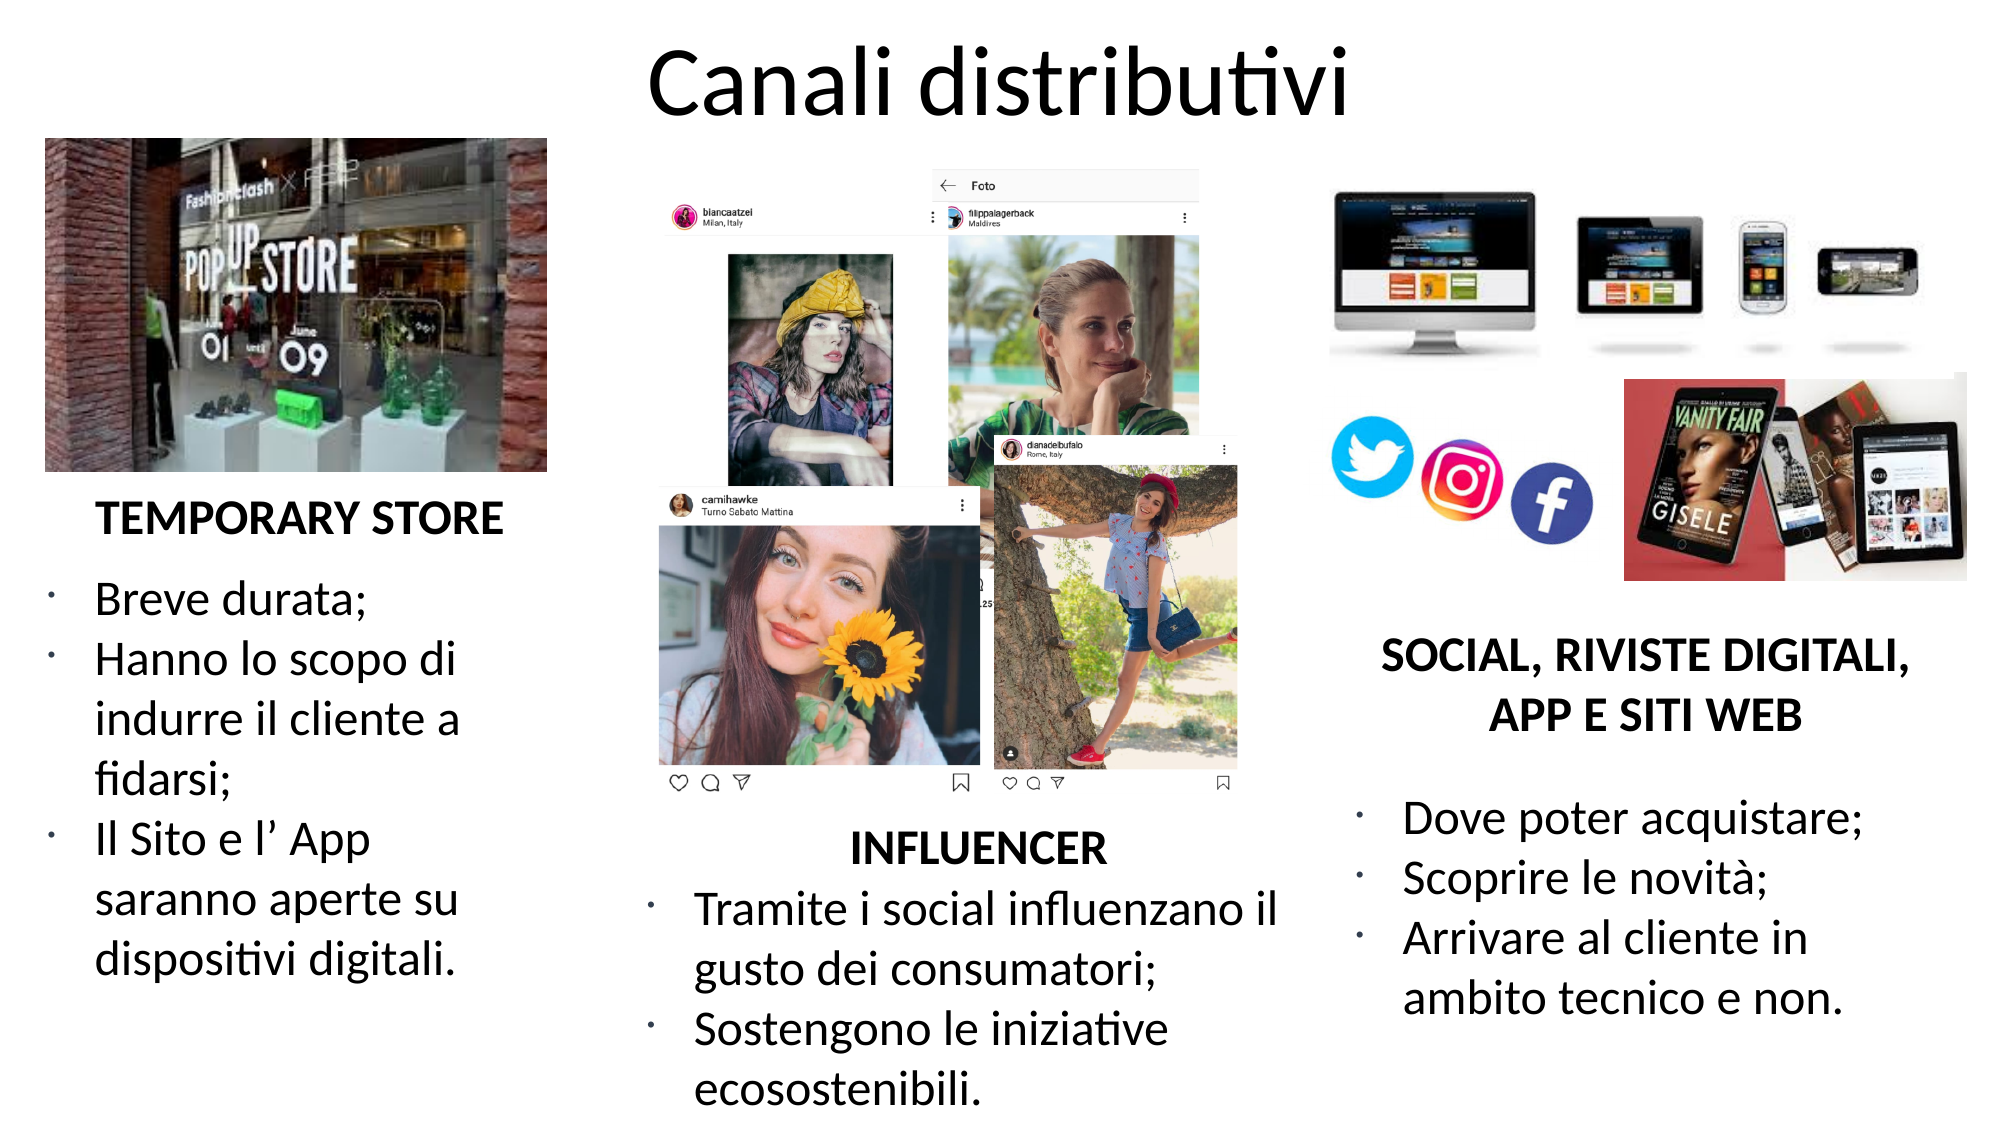

Canali distributivi
TEMPORARY STORE
Breve durata;
Hanno lo scopo di indurre il cliente a fidarsi;
Il Sito e l’ App saranno aperte su dispositivi digitali.
SOCIAL, RIVISTE DIGITALI, APP E SITI WEB
Dove poter acquistare;
Scoprire le novità;
Arrivare al cliente in ambito tecnico e non.
INFLUENCER
Tramite i social influenzano il gusto dei consumatori;
Sostengono le iniziative ecosostenibili.